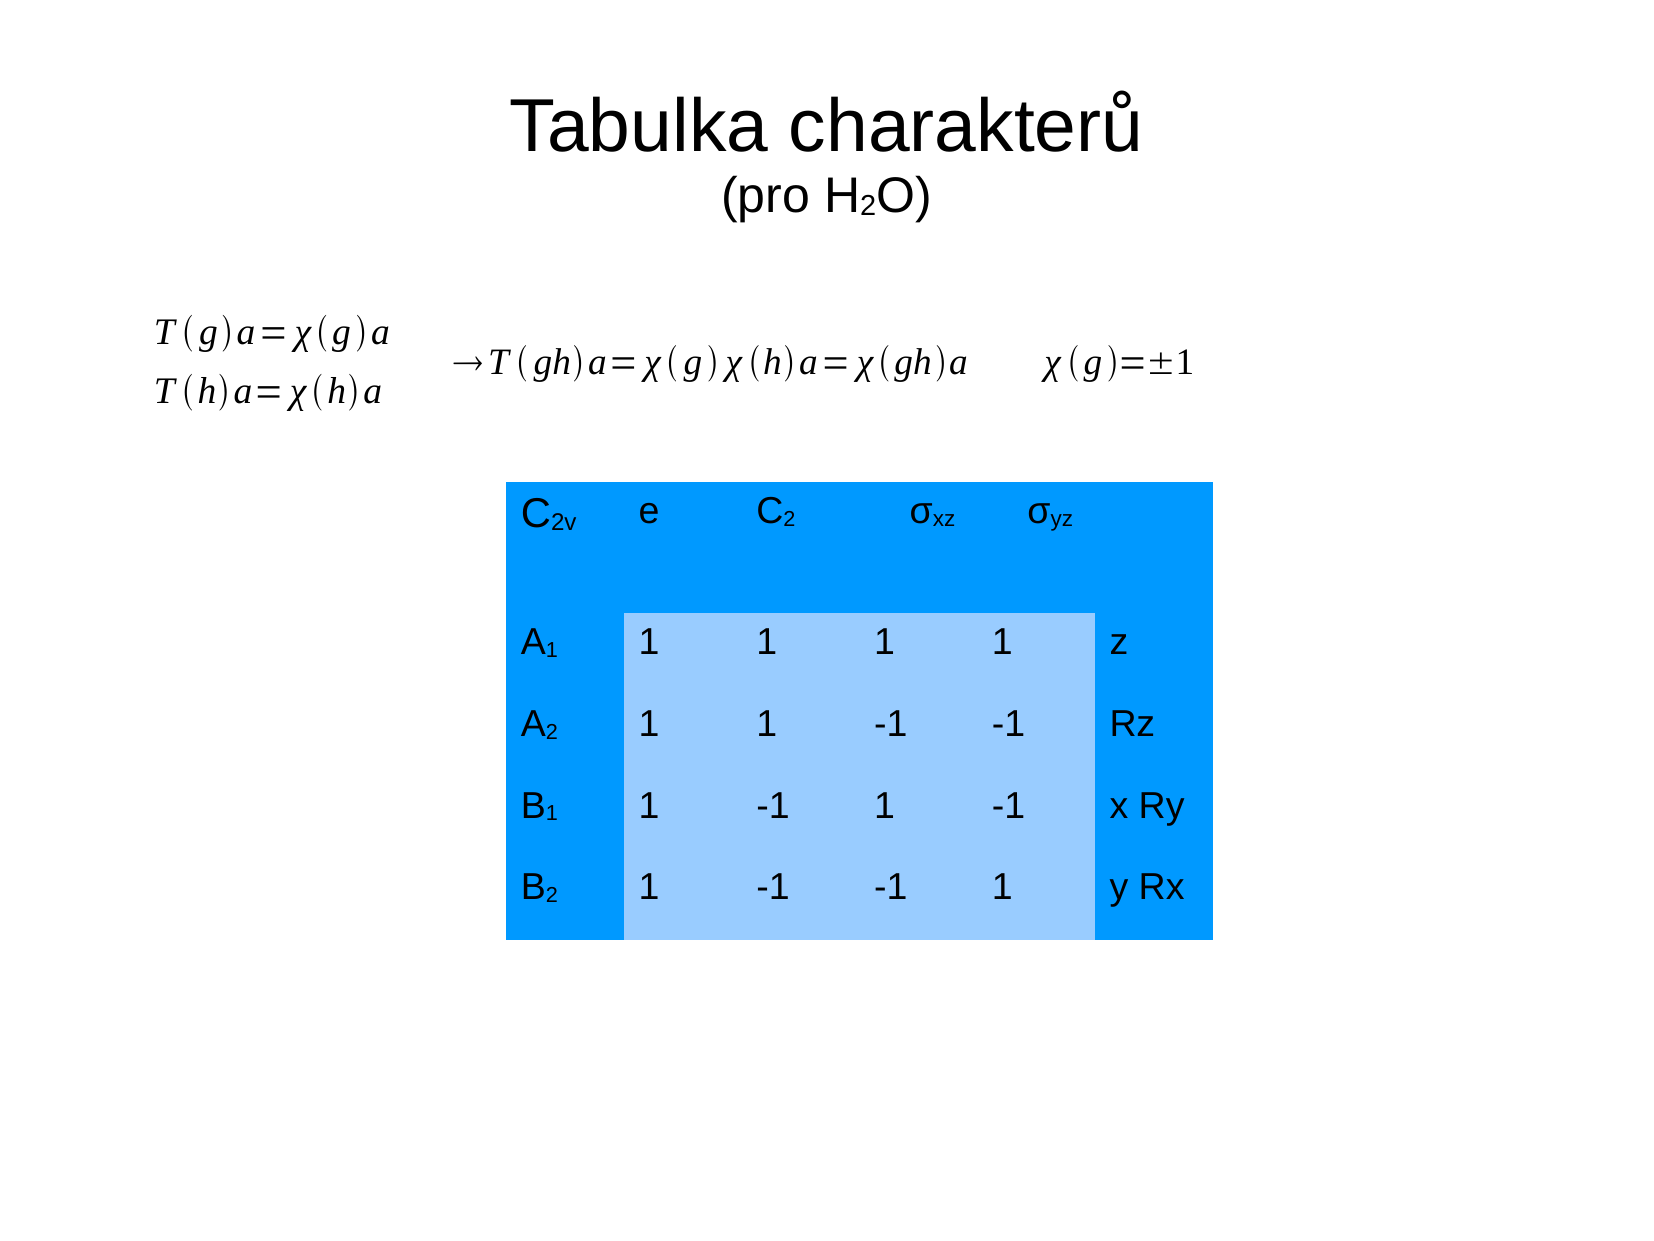

# Tabulka charakterů (pro H2O)
| C2v | e | C2 | σxz | σyz | |
| --- | --- | --- | --- | --- | --- |
| A1 | 1 | 1 | 1 | 1 | z |
| A2 | 1 | 1 | -1 | -1 | Rz |
| B1 | 1 | -1 | 1 | -1 | x Ry |
| B2 | 1 | -1 | -1 | 1 | y Rx |